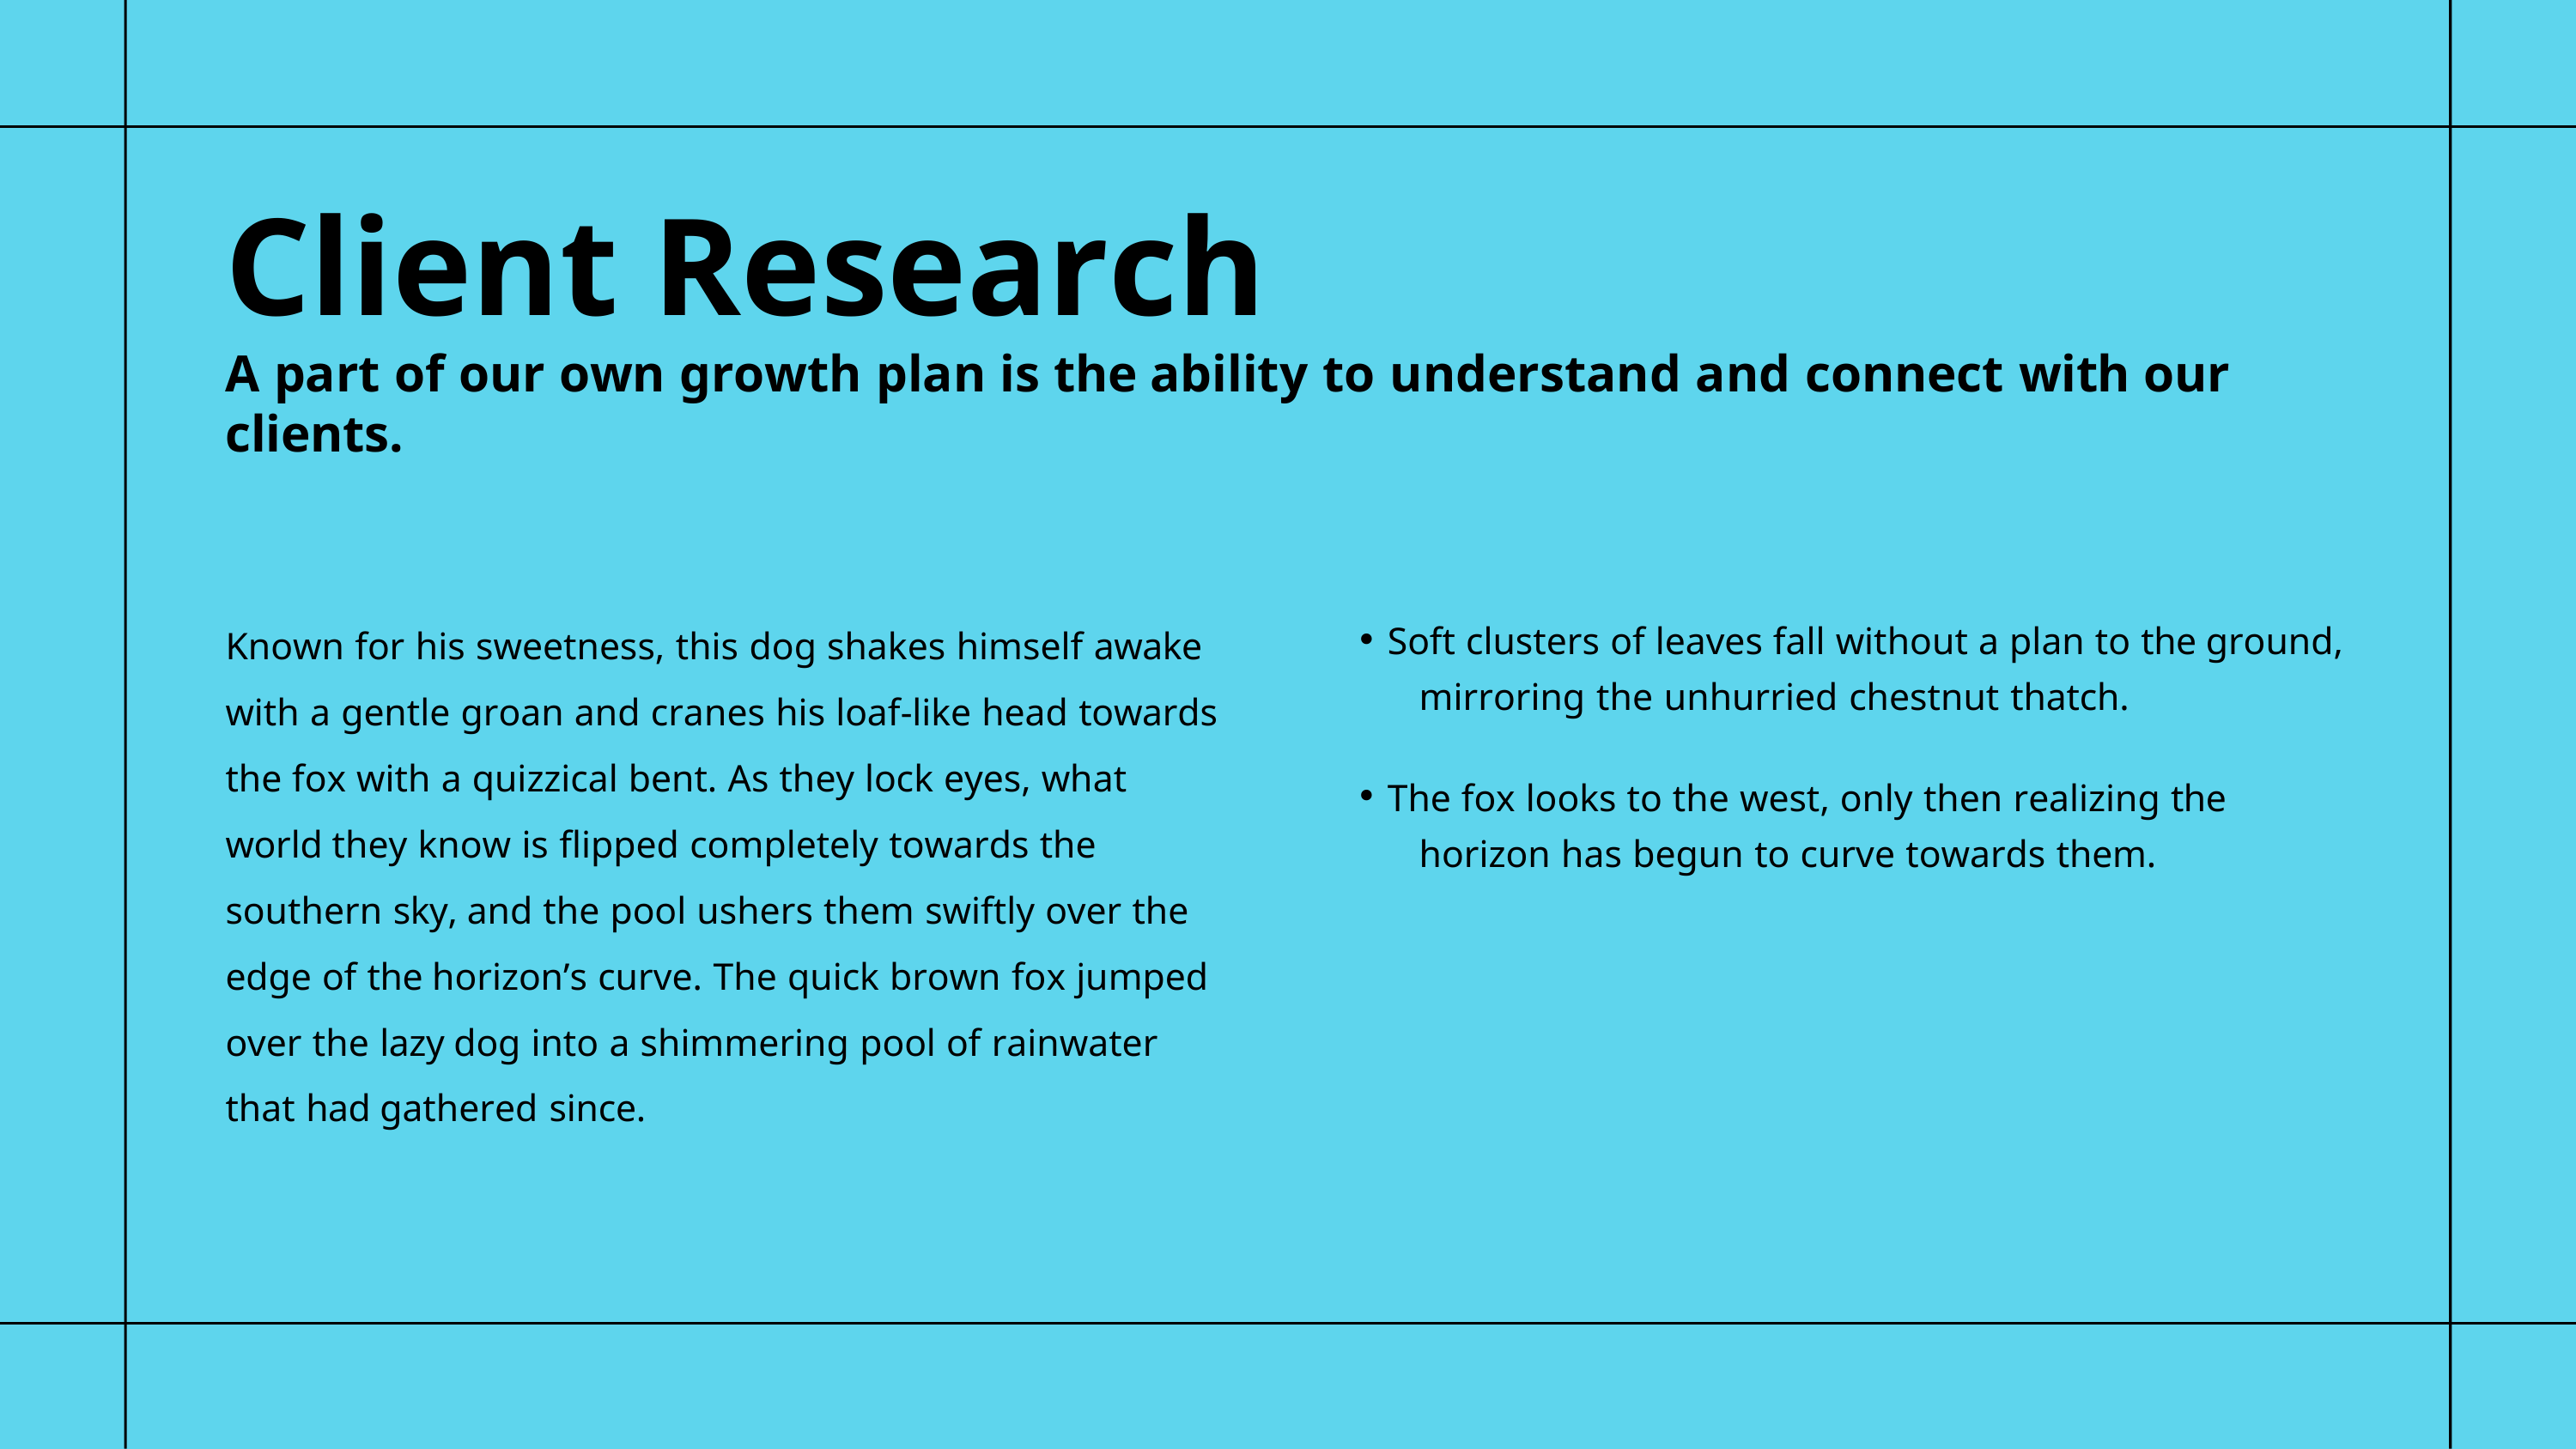

# Client Research A part of our own growth plan is the ability to understand and connect with our clients.
Known for his sweetness, this dog shakes himself awake with a gentle groan and cranes his loaf-like head towards the fox with a quizzical bent. As they lock eyes, what world they know is flipped completely towards the southern sky, and the pool ushers them swiftly over the edge of the horizon’s curve. The quick brown fox jumped over the lazy dog into a shimmering pool of rainwater that had gathered since.
Soft clusters of leaves fall without a plan to the ground, mirroring the unhurried chestnut thatch.
The fox looks to the west, only then realizing the horizon has begun to curve towards them.